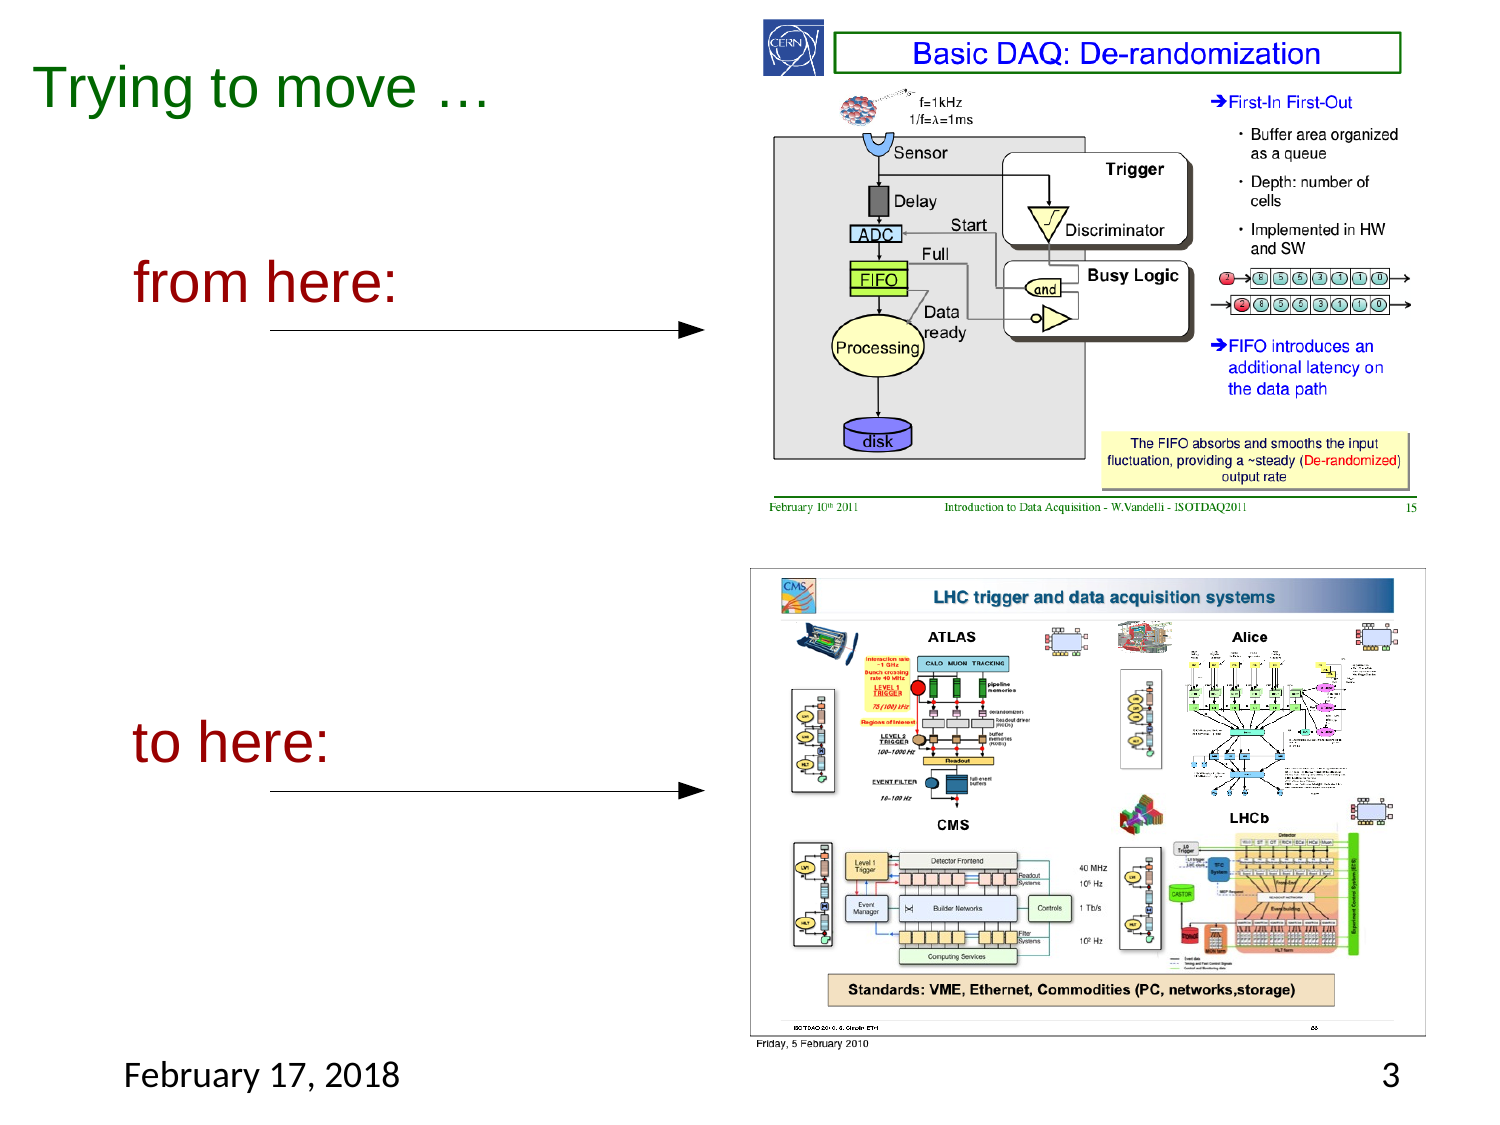

# Trying to move …
from here:
to here:
17 February 2018
3